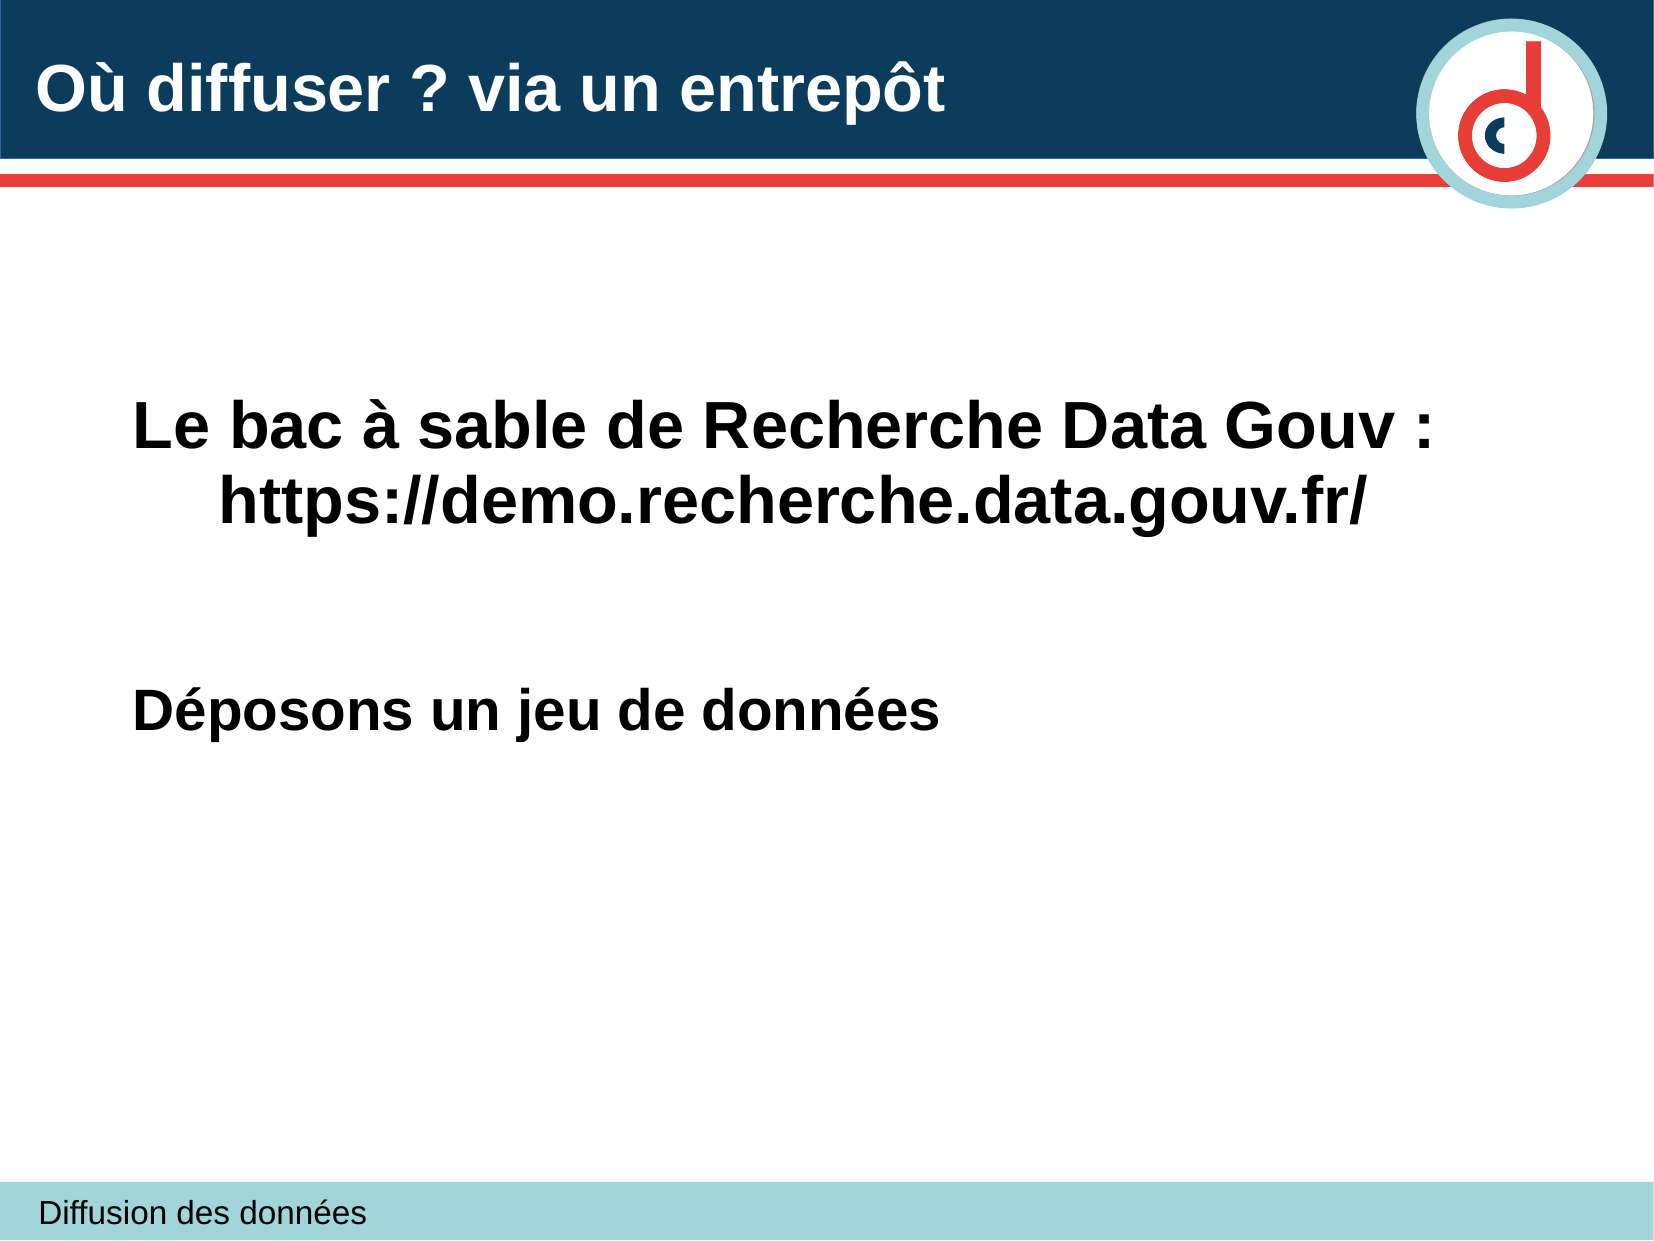

# Où diffuser ? via un entrepôt
Le bac à sable de Recherche Data Gouv :
https://demo.recherche.data.gouv.fr/
Déposons un jeu de données
Diffusion des données